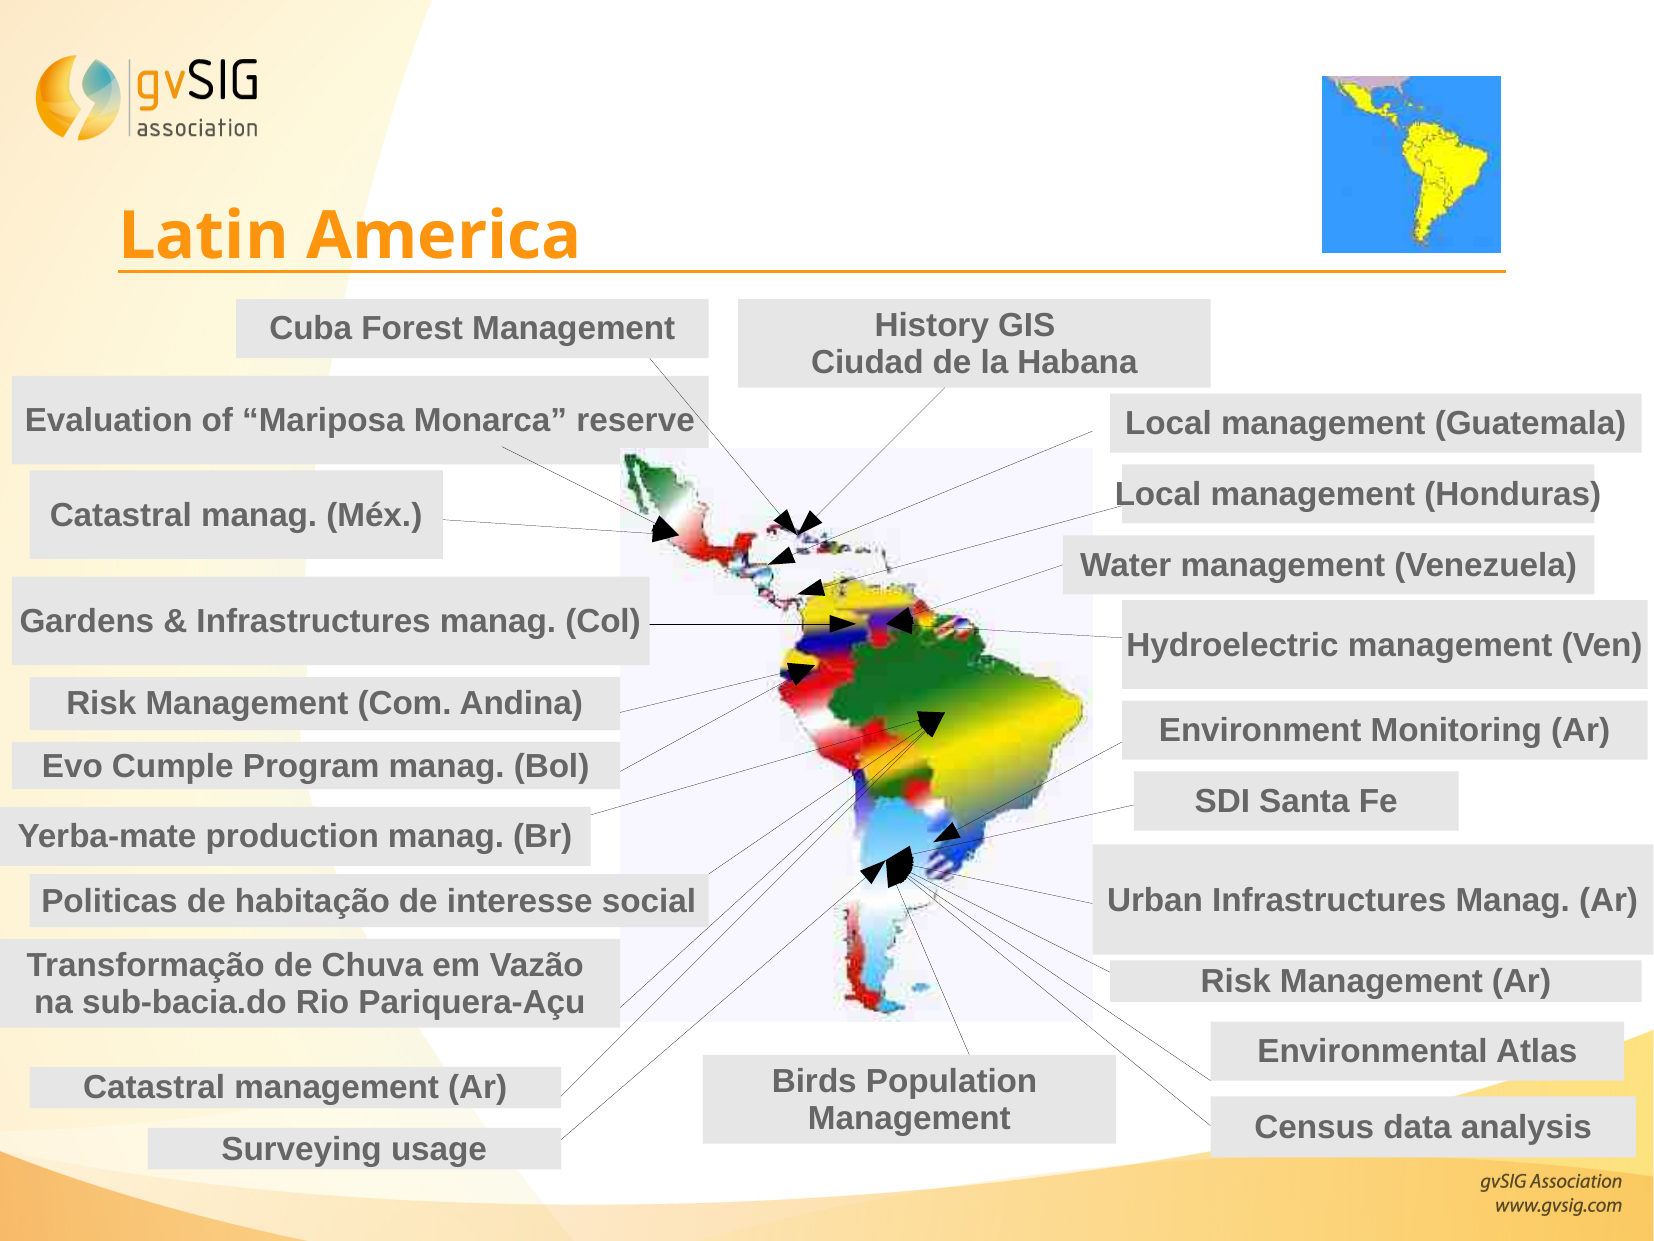

# Latin America
Cuba Forest Management
History GIS
Ciudad de la Habana
Evaluation of “Mariposa Monarca” reserve
Local management (Guatemala)
Local management (Honduras)
Catastral manag. (Méx.)
Water management (Venezuela)
Gardens & Infrastructures manag. (Col)
Hydroelectric management (Ven)
Risk Management (Com. Andina)
Environment Monitoring (Ar)
Evo Cumple Program manag. (Bol)
SDI Santa Fe
Yerba-mate production manag. (Br)
Urban Infrastructures Manag. (Ar)
Politicas de habitação de interesse social
Transformação de Chuva em Vazão
na sub-bacia.do Rio Pariquera-Açu
Risk Management (Ar)
Environmental Atlas
Birds Population
Management
Catastral management (Ar)
Census data analysis
Surveying usage